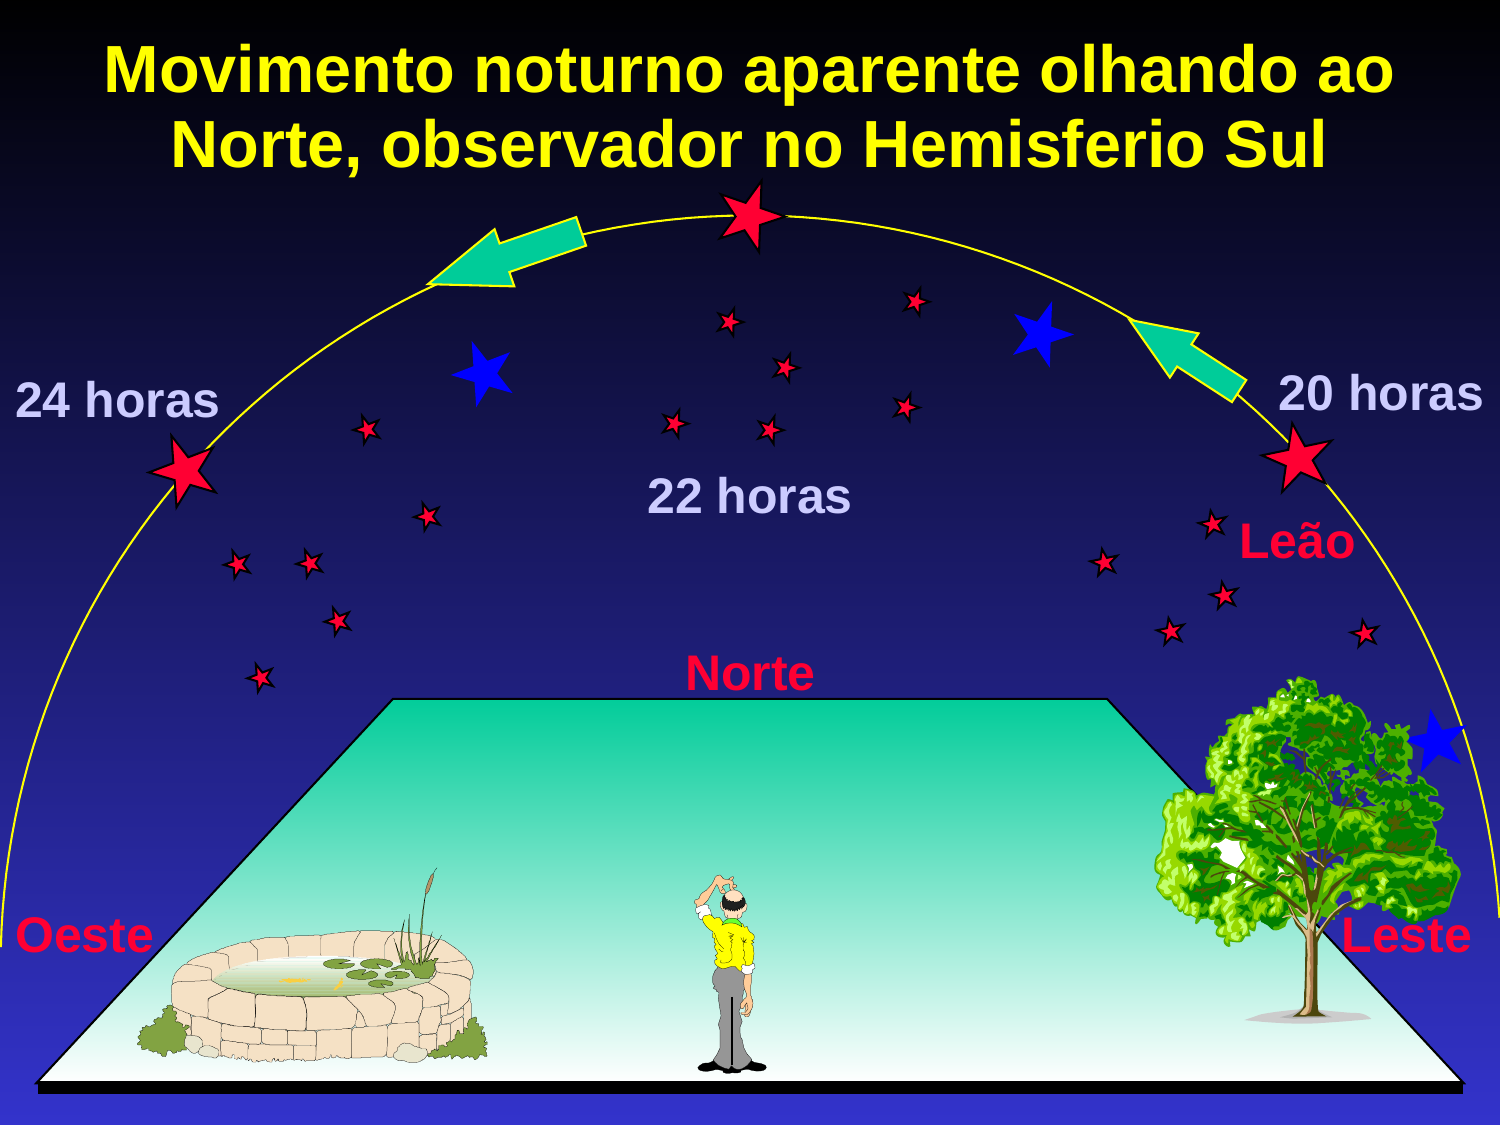

# Movimento noturno aparente olhando ao Norte, observador no Hemisferio Sul
22 horas
24 horas
20 horas
Leão
Norte
Oeste
Leste